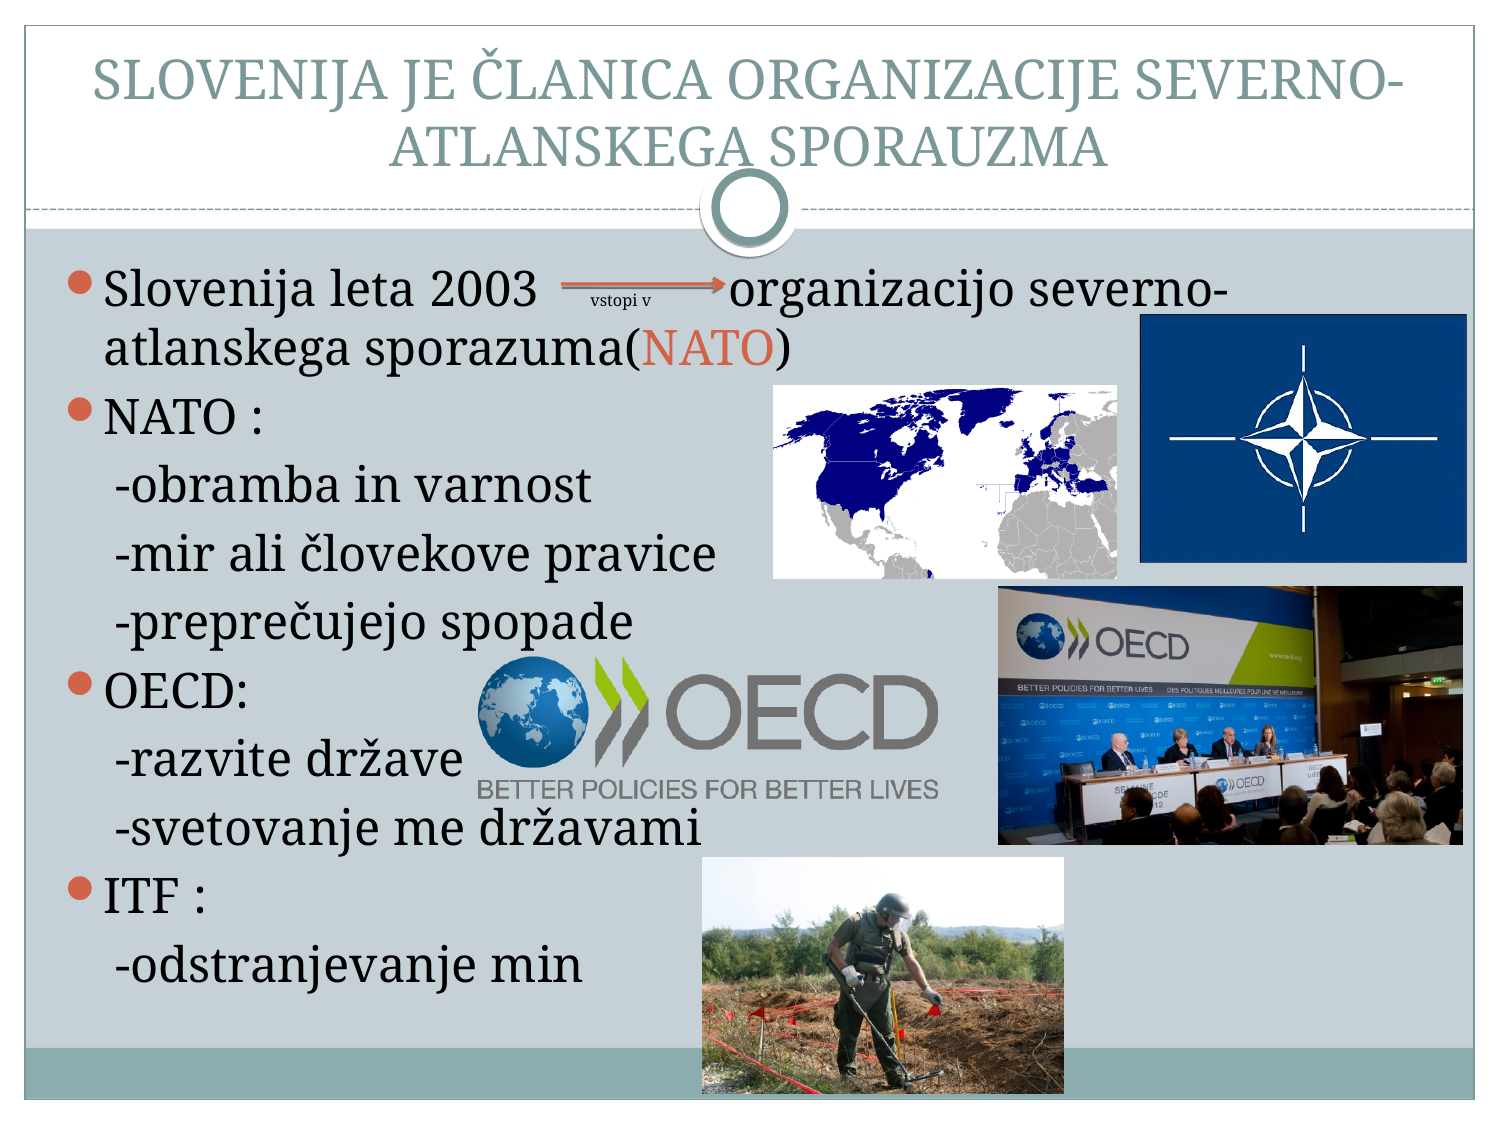

# SLOVENIJA JE ČLANICA ORGANIZACIJE SEVERNO-ATLANSKEGA SPORAUZMA
Slovenija leta 2003 vstopi v organizacijo severno-atlanskega sporazuma(NATO)
NATO :
 -obramba in varnost
 -mir ali človekove pravice
 -preprečujejo spopade
OECD:
 -razvite države
 -svetovanje me državami
ITF :
 -odstranjevanje min